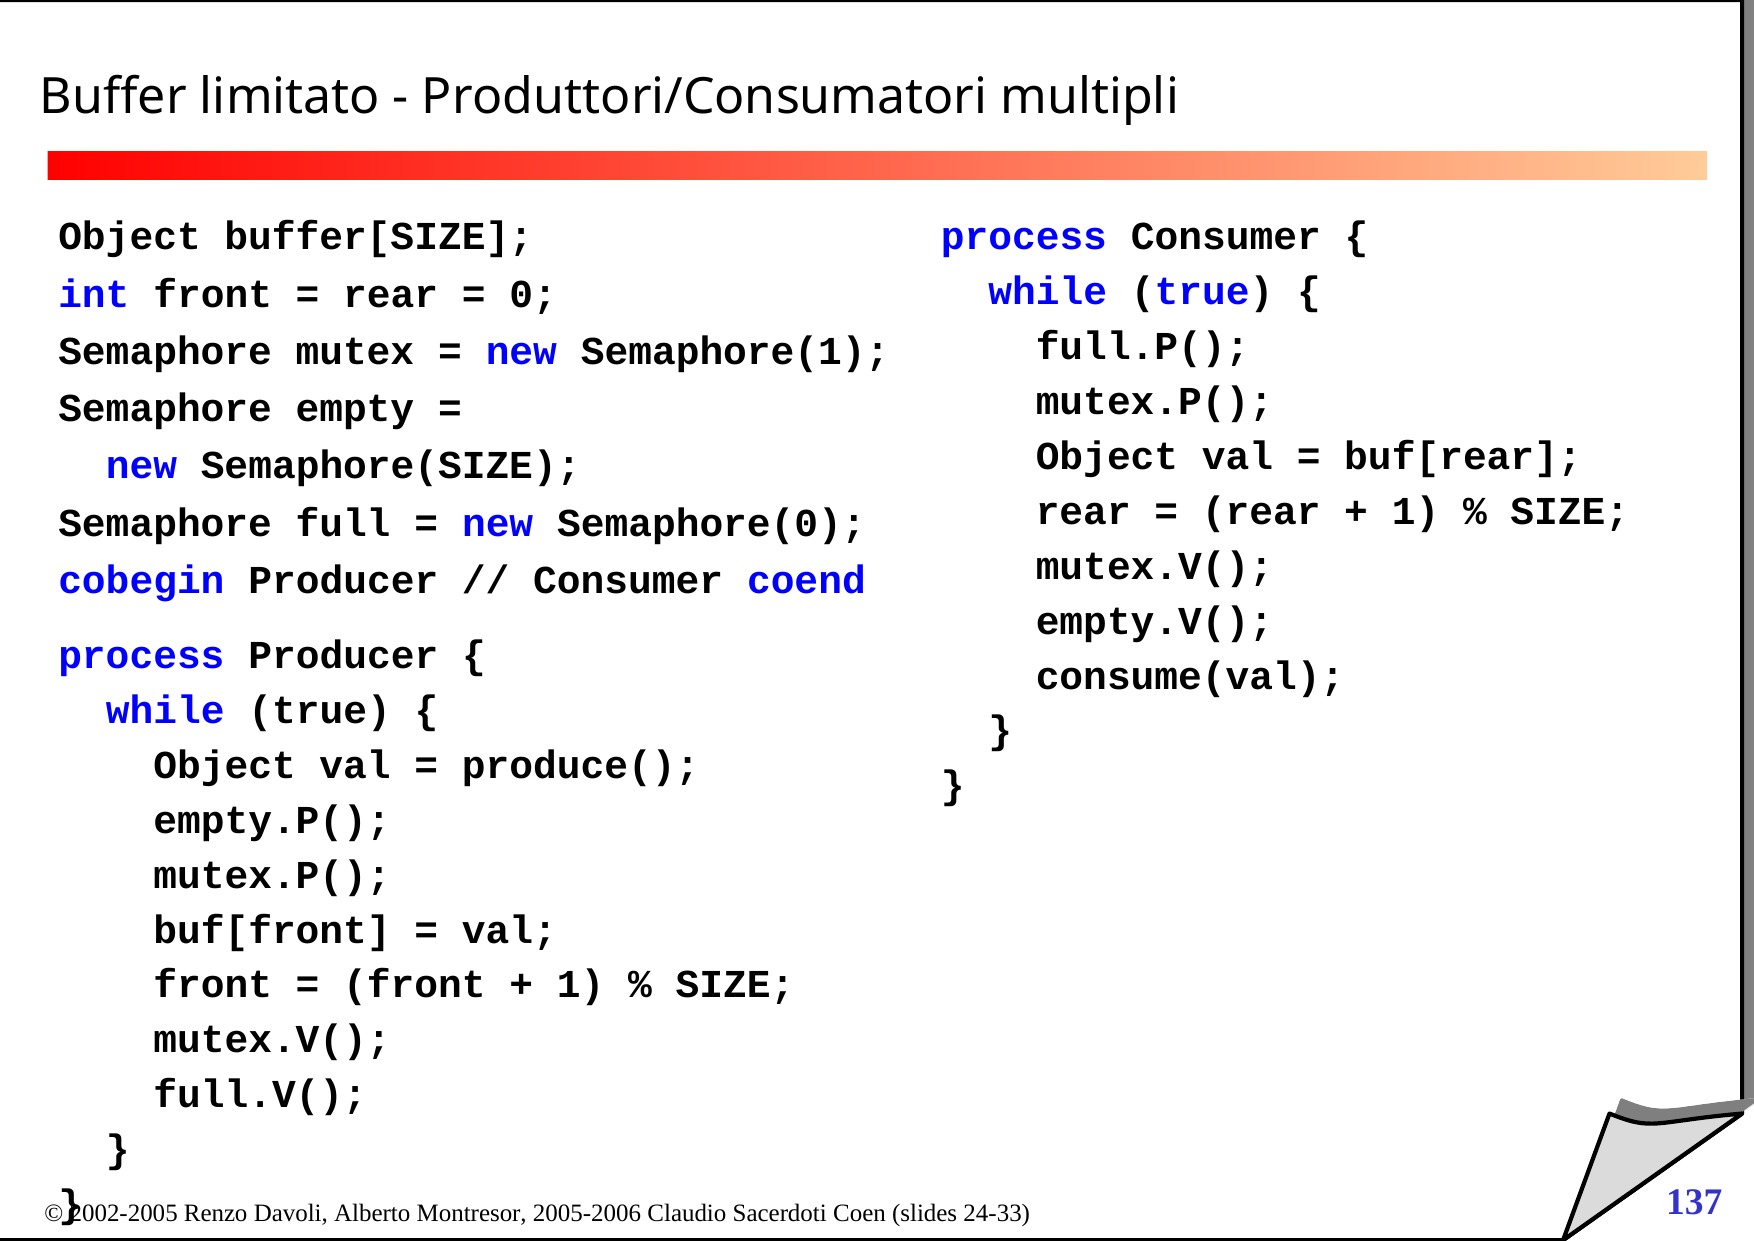

# Buffer limitato - Produttori/Consumatori multipli
Object buffer[SIZE];
int front = rear = 0;
Semaphore mutex = new Semaphore(1);
Semaphore empty =
 new Semaphore(SIZE);
Semaphore full = new Semaphore(0);
cobegin Producer // Consumer coend
process Producer {
 while (true) {
 Object val = produce();
 empty.P();
 mutex.P();
 buf[front] = val;
 front = (front + 1) % SIZE;
 mutex.V();
 full.V();
 }
}
process Consumer {
 while (true) {
 full.P();
 mutex.P();
 Object val = buf[rear];
 rear = (rear + 1) % SIZE;
 mutex.V();
 empty.V();
 consume(val);
 }
}